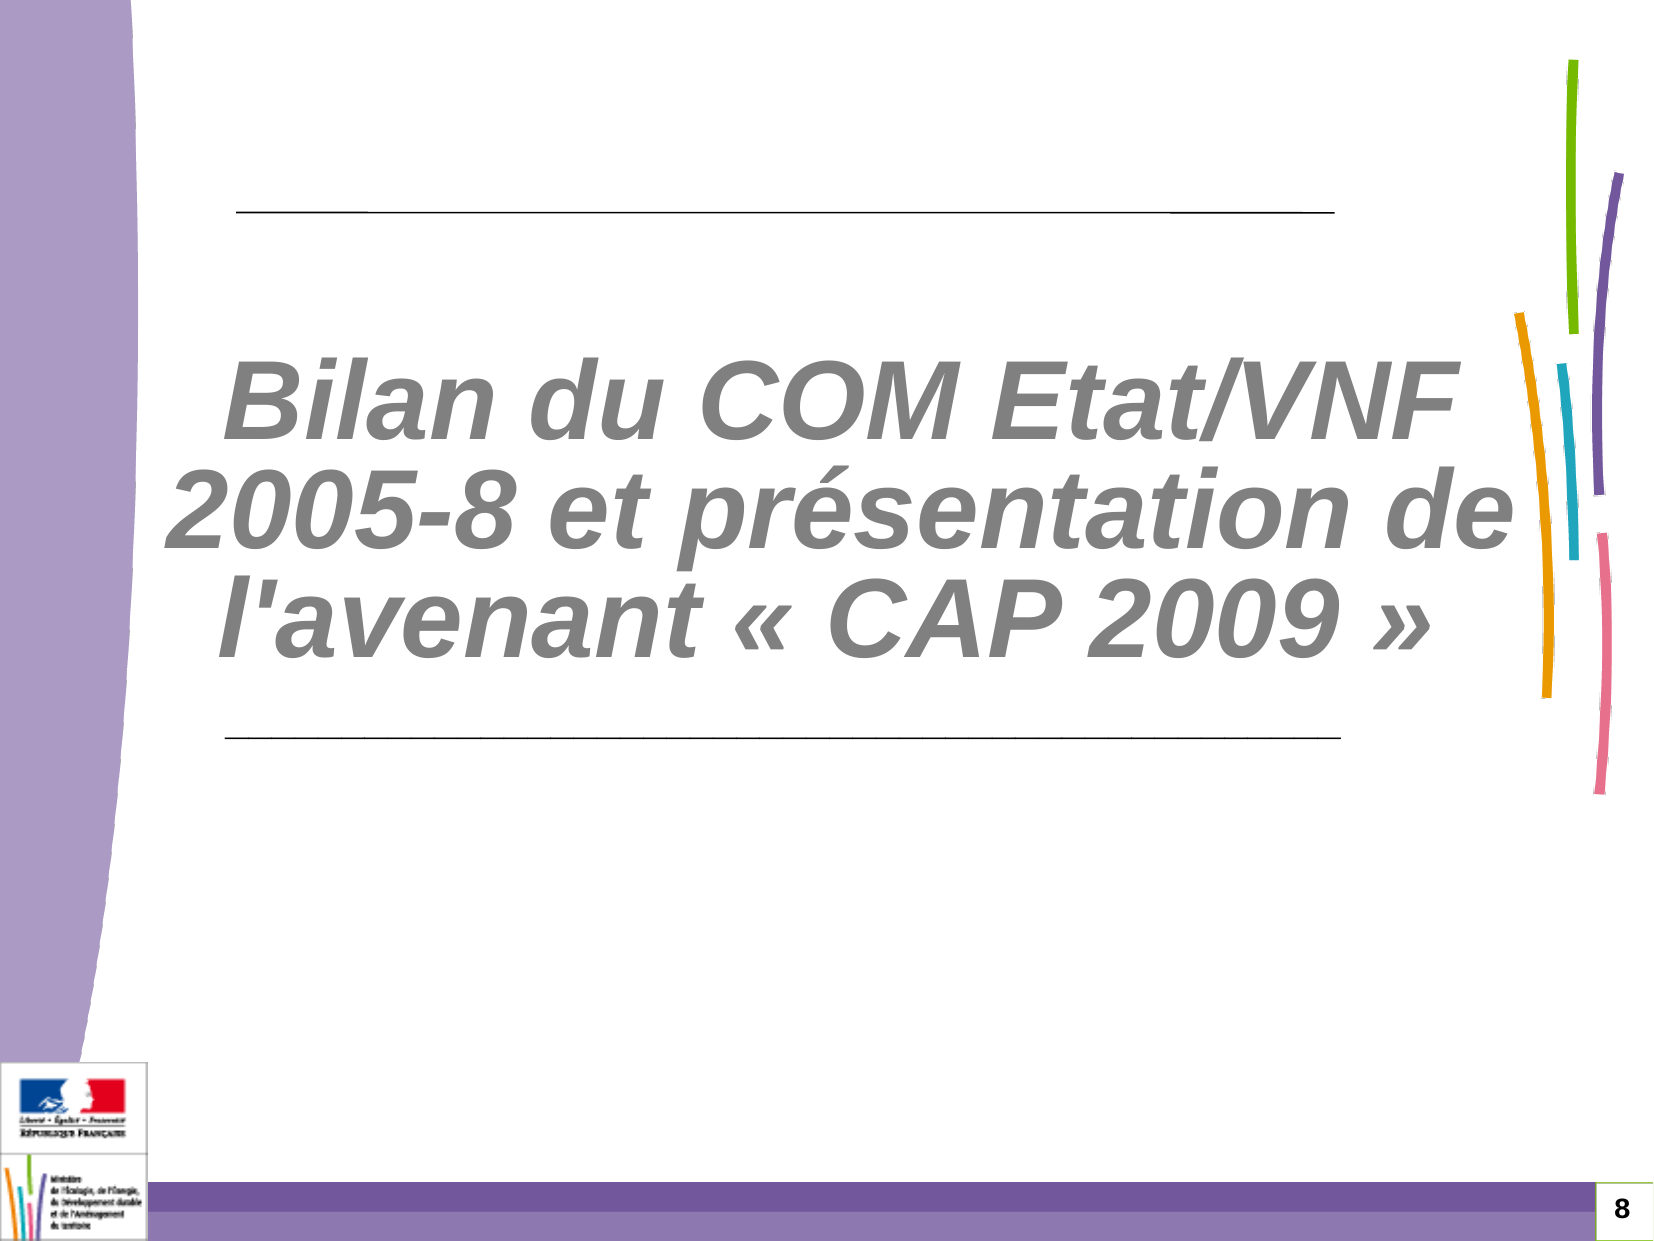

# Bilan du COM Etat/VNF 2005-8 et présentation de l'avenant « CAP 2009 »
 ________________________________________________
8